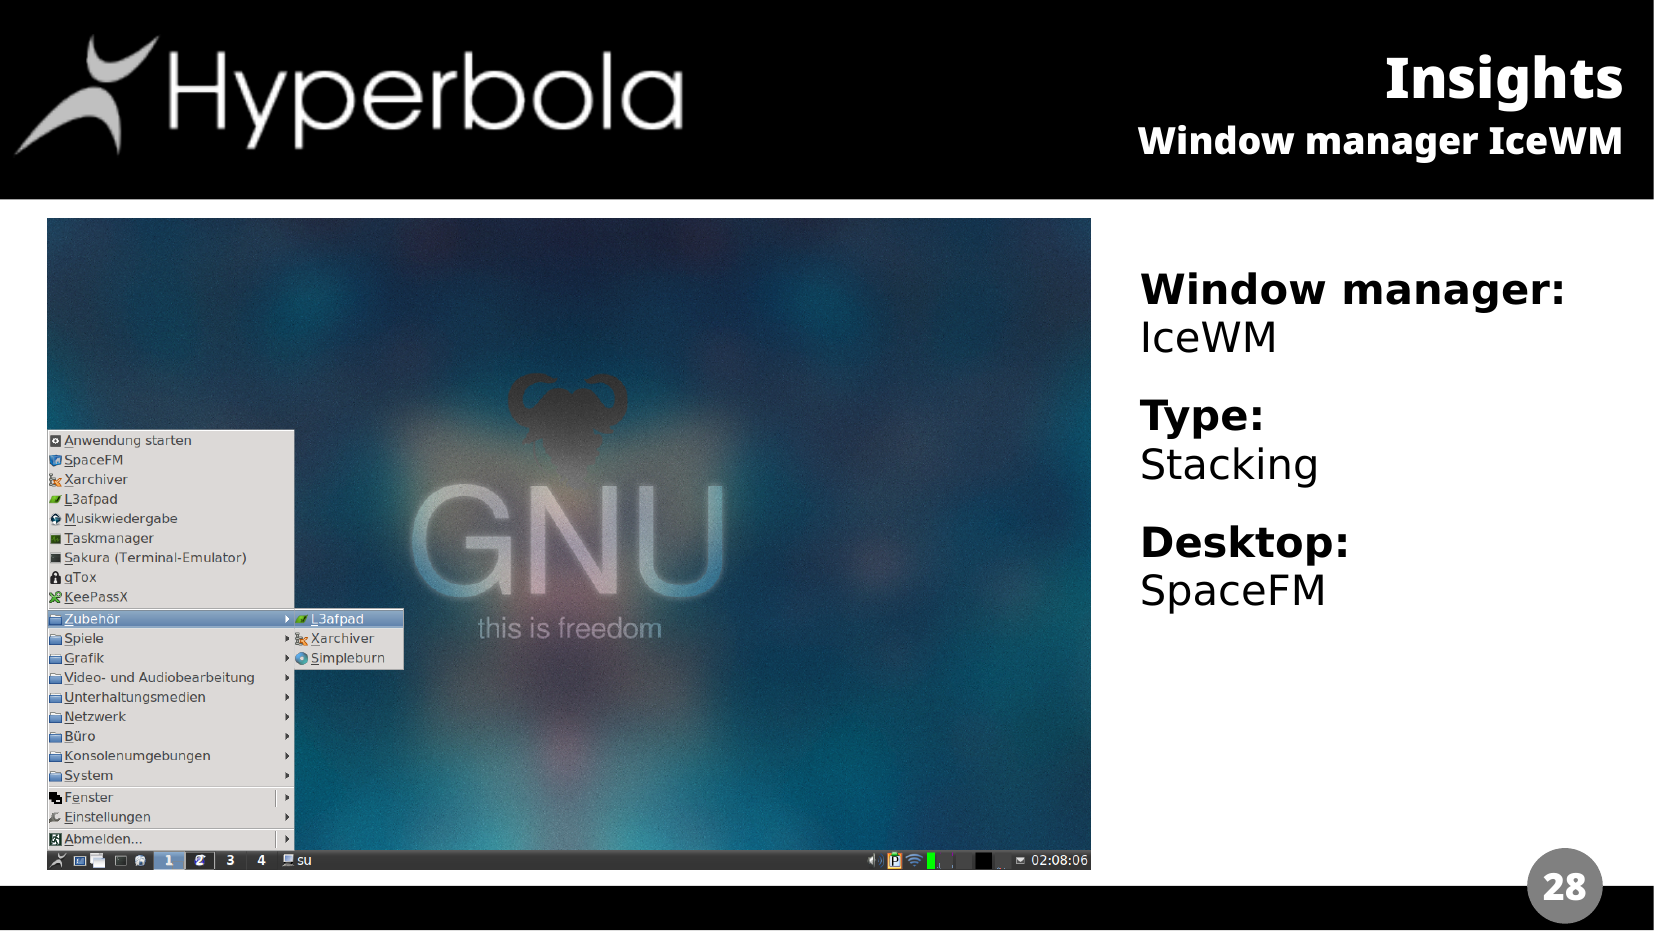

# Insights Window manager IceWM
Window manager: IceWM
Type:
Stacking
Desktop:
SpaceFM